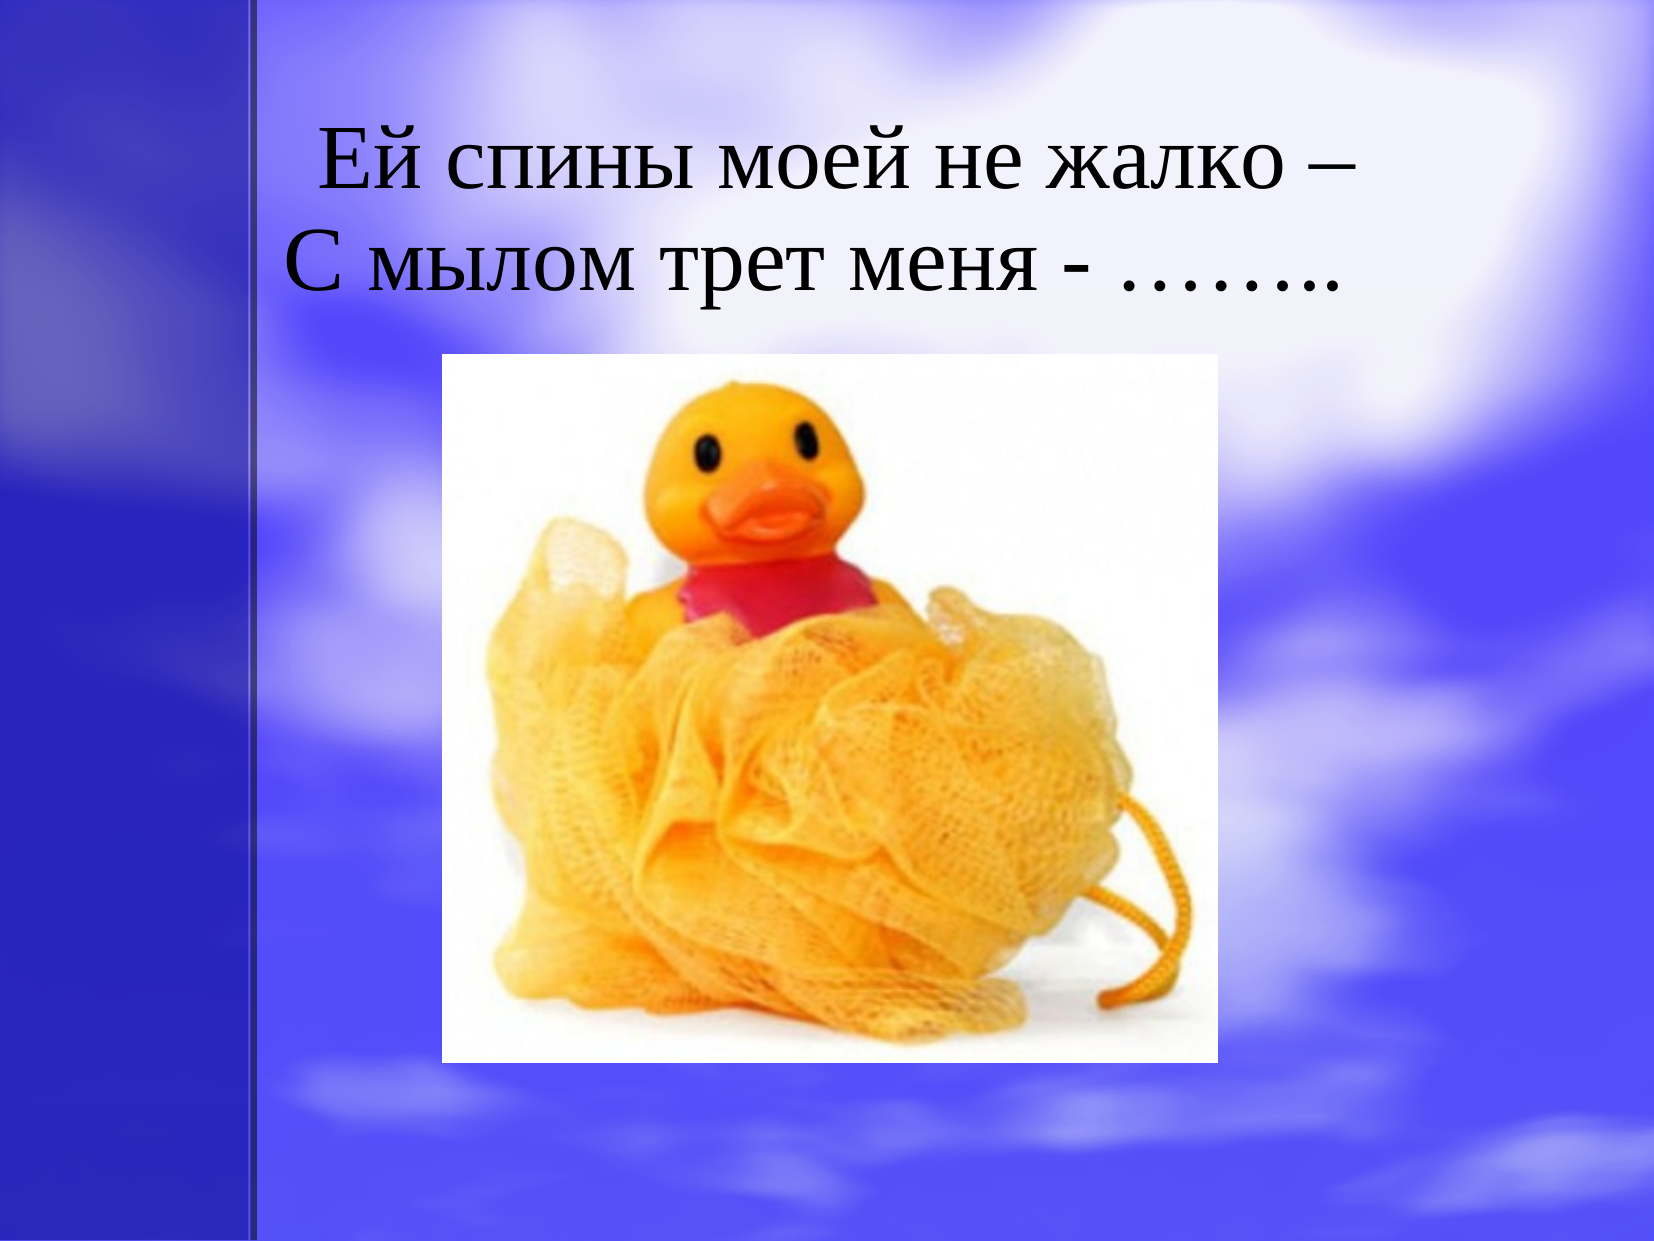

# Ей спины моей не жалко – С мылом трет меня - ……..